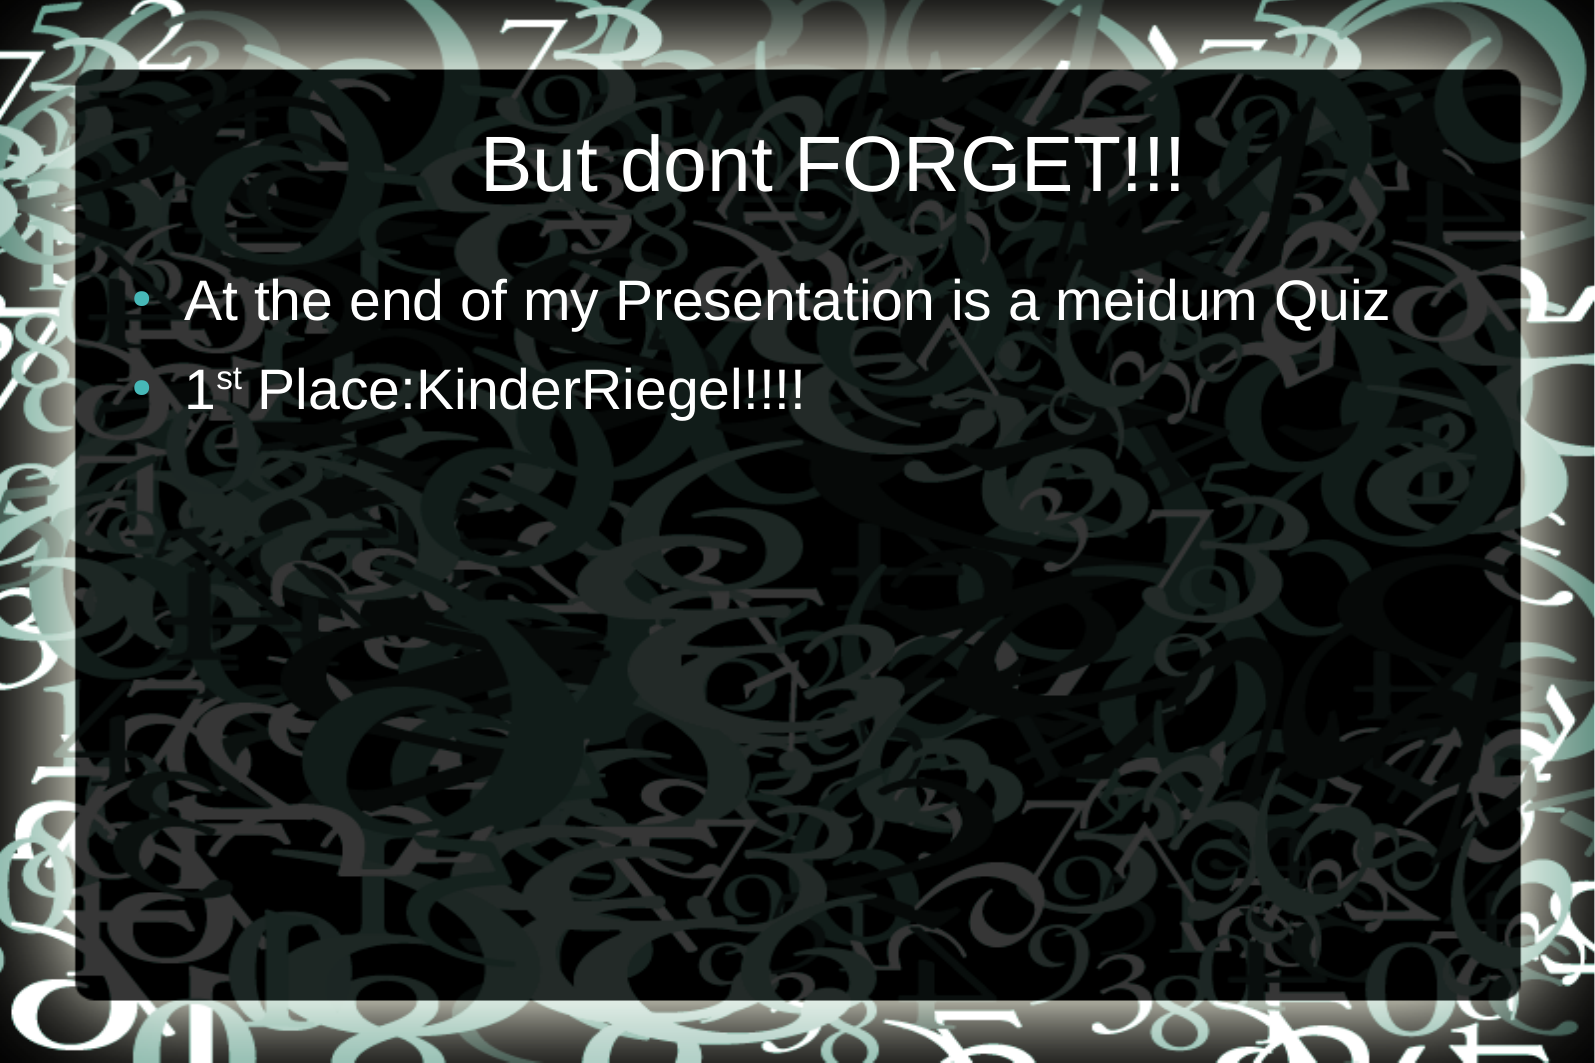

# But dont FORGET!!!
At the end of my Presentation is a meidum Quiz
1st Place:KinderRiegel!!!!